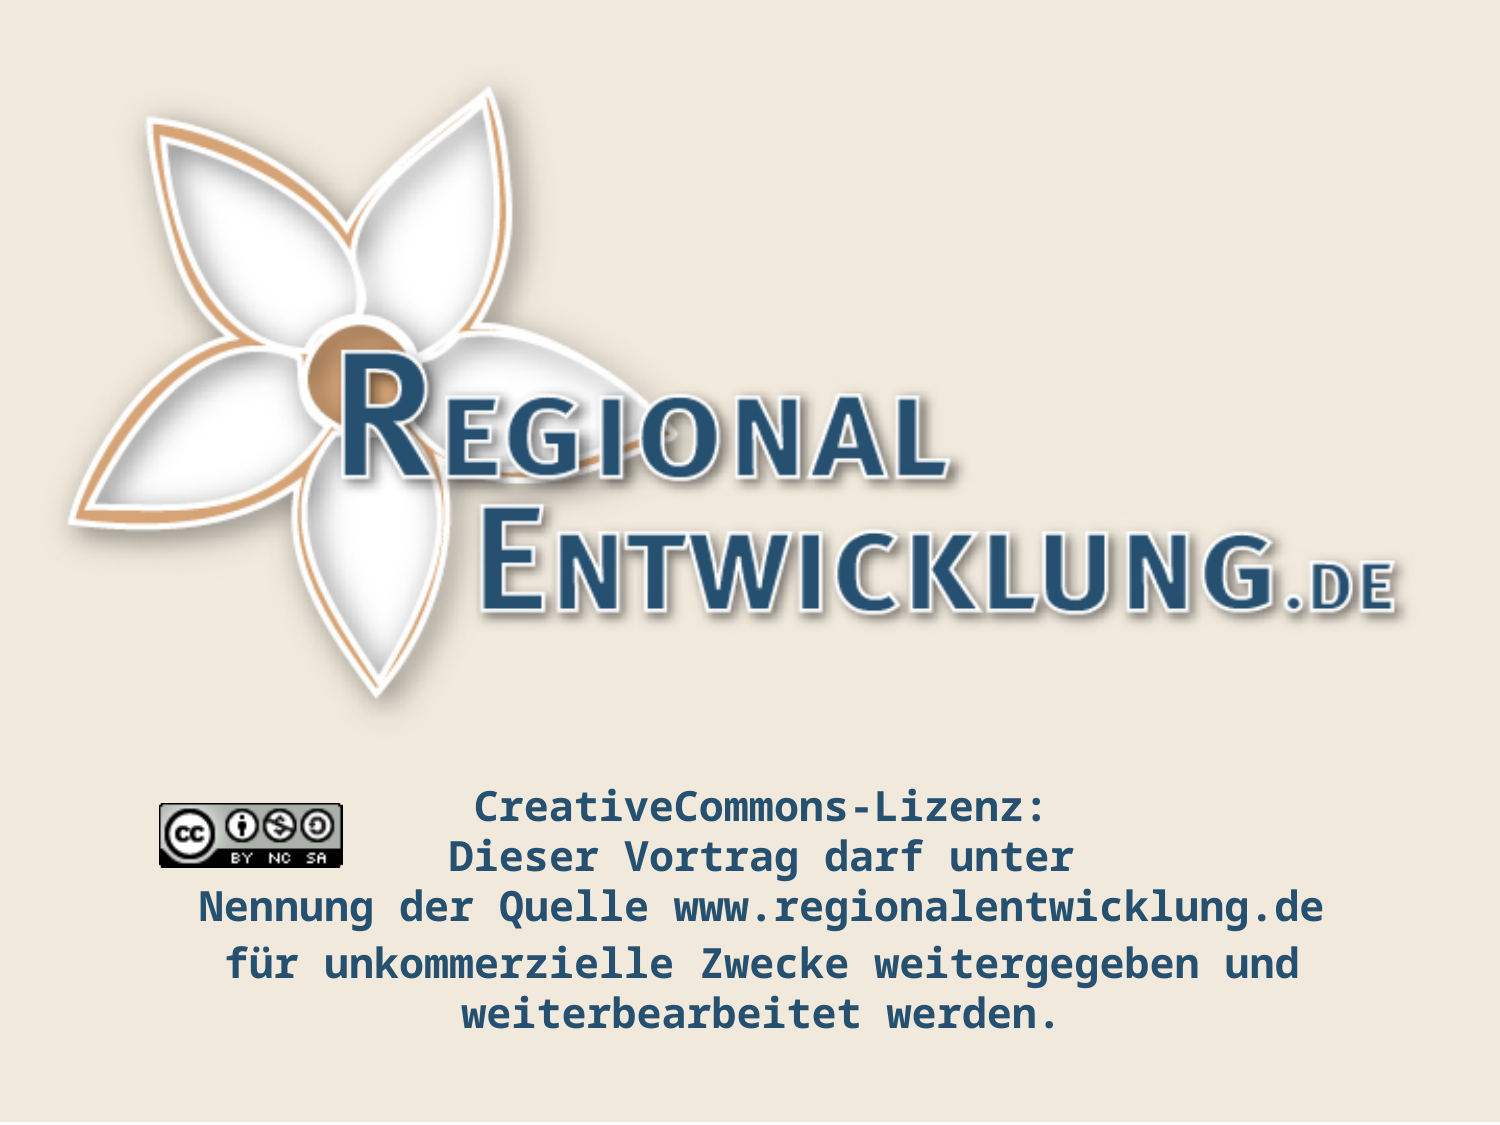

CreativeCommons-Lizenz:
Dieser Vortrag darf unter
Nennung der Quelle www.regionalentwicklung.de
für unkommerzielle Zwecke weitergegeben und
weiterbearbeitet werden.
Ende